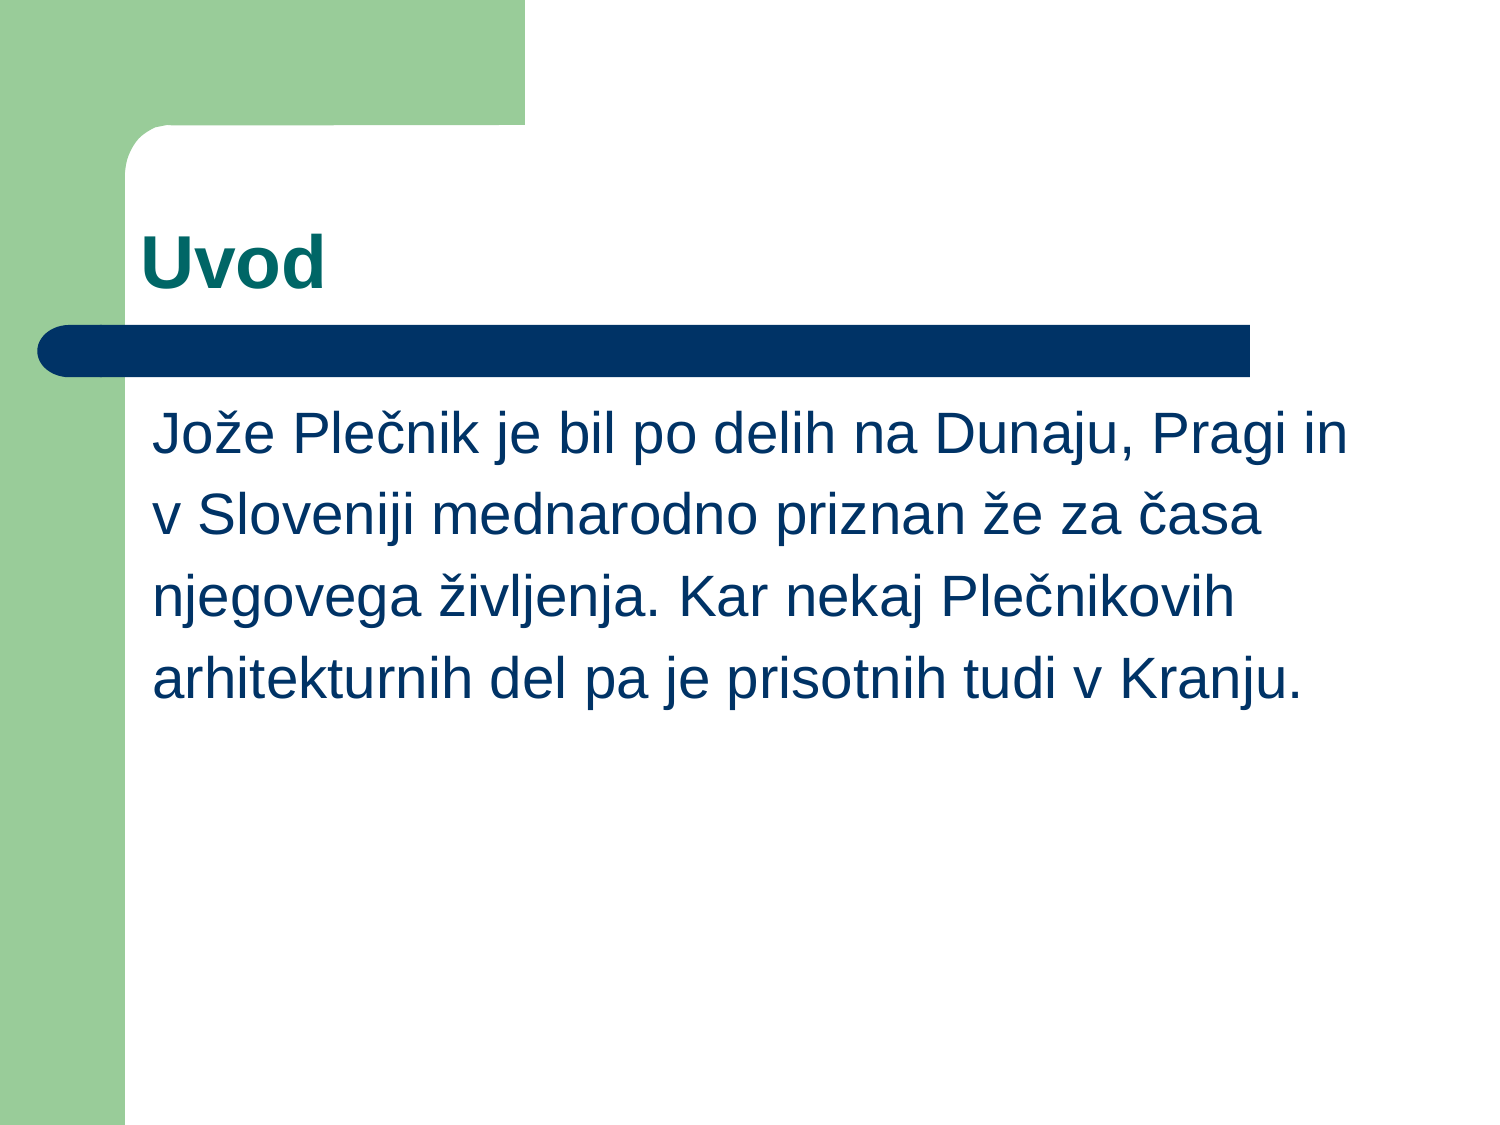

# Uvod
Jože Plečnik je bil po delih na Dunaju, Pragi in
v Sloveniji mednarodno priznan že za časa
njegovega življenja. Kar nekaj Plečnikovih
arhitekturnih del pa je prisotnih tudi v Kranju.